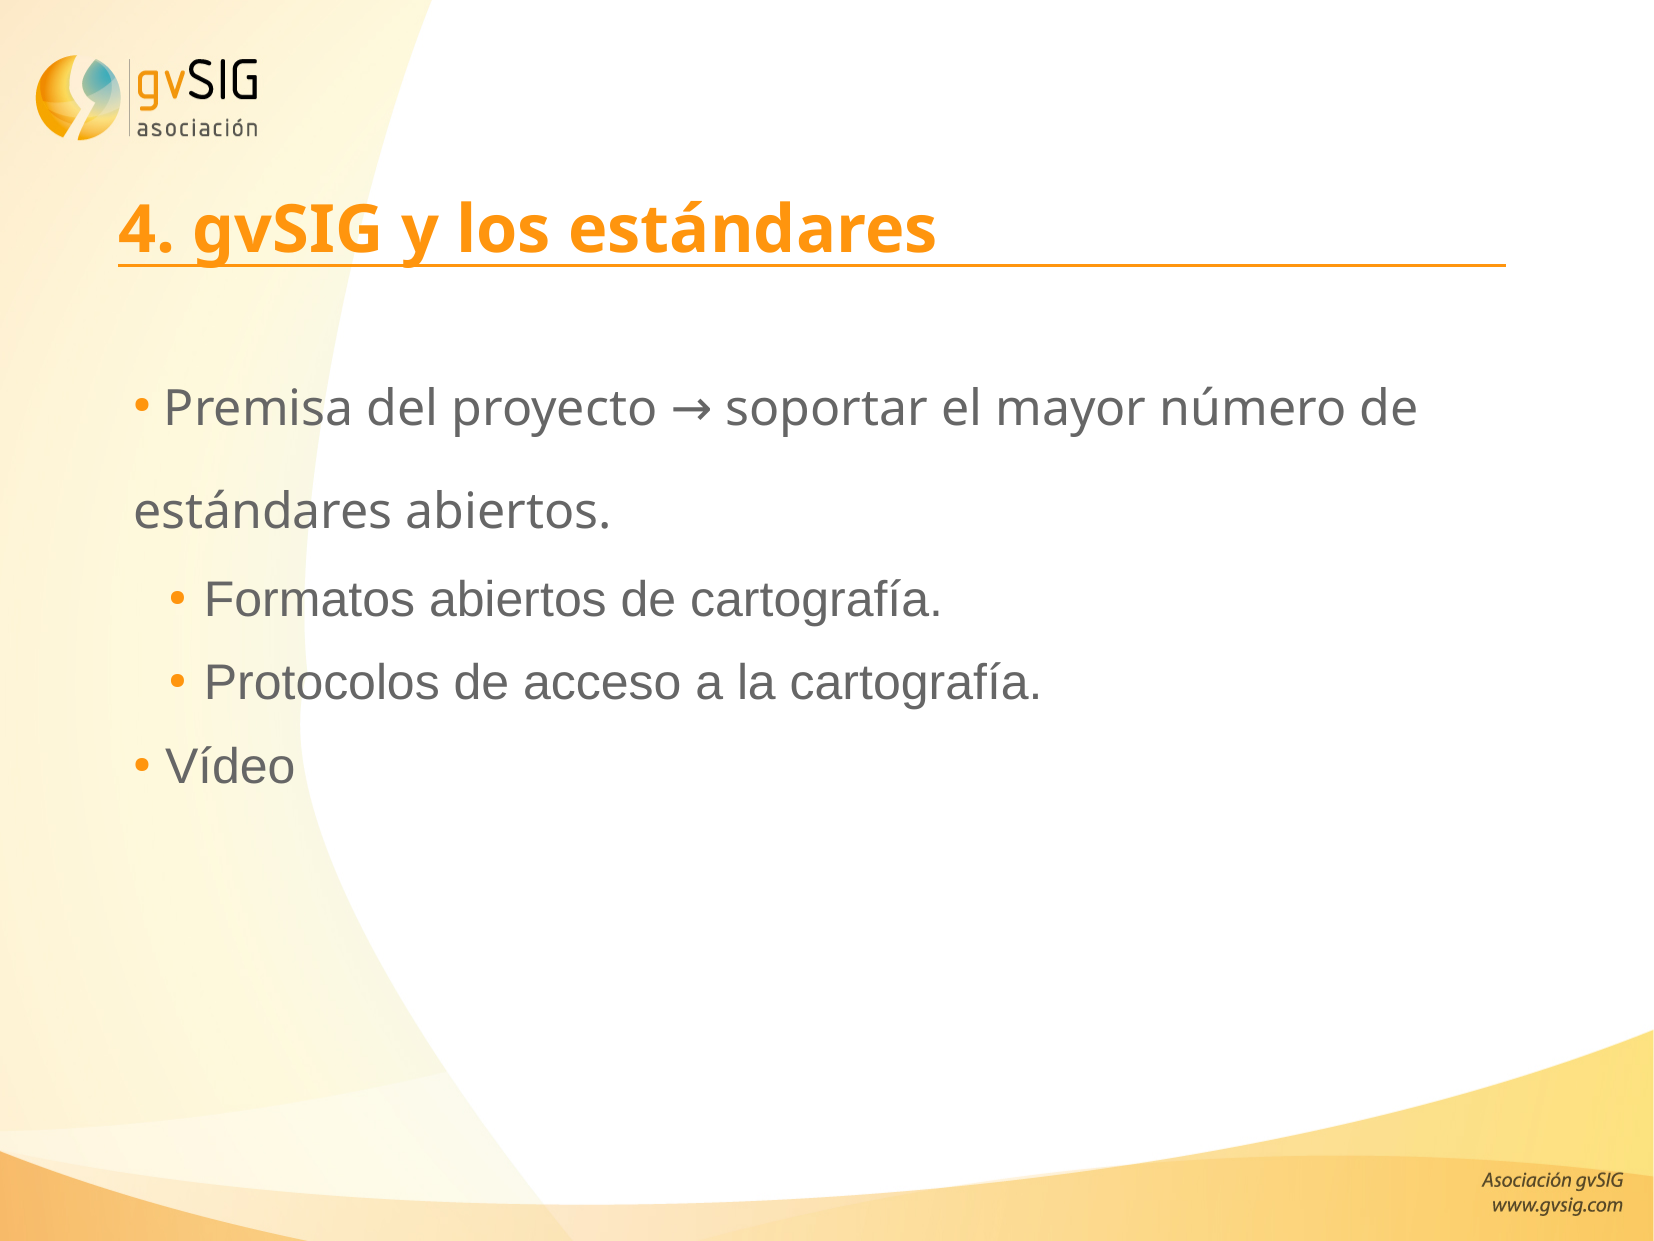

# 4. gvSIG y los estándares
 Premisa del proyecto → soportar el mayor número de estándares abiertos.
Formatos abiertos de cartografía.
Protocolos de acceso a la cartografía.
 Vídeo